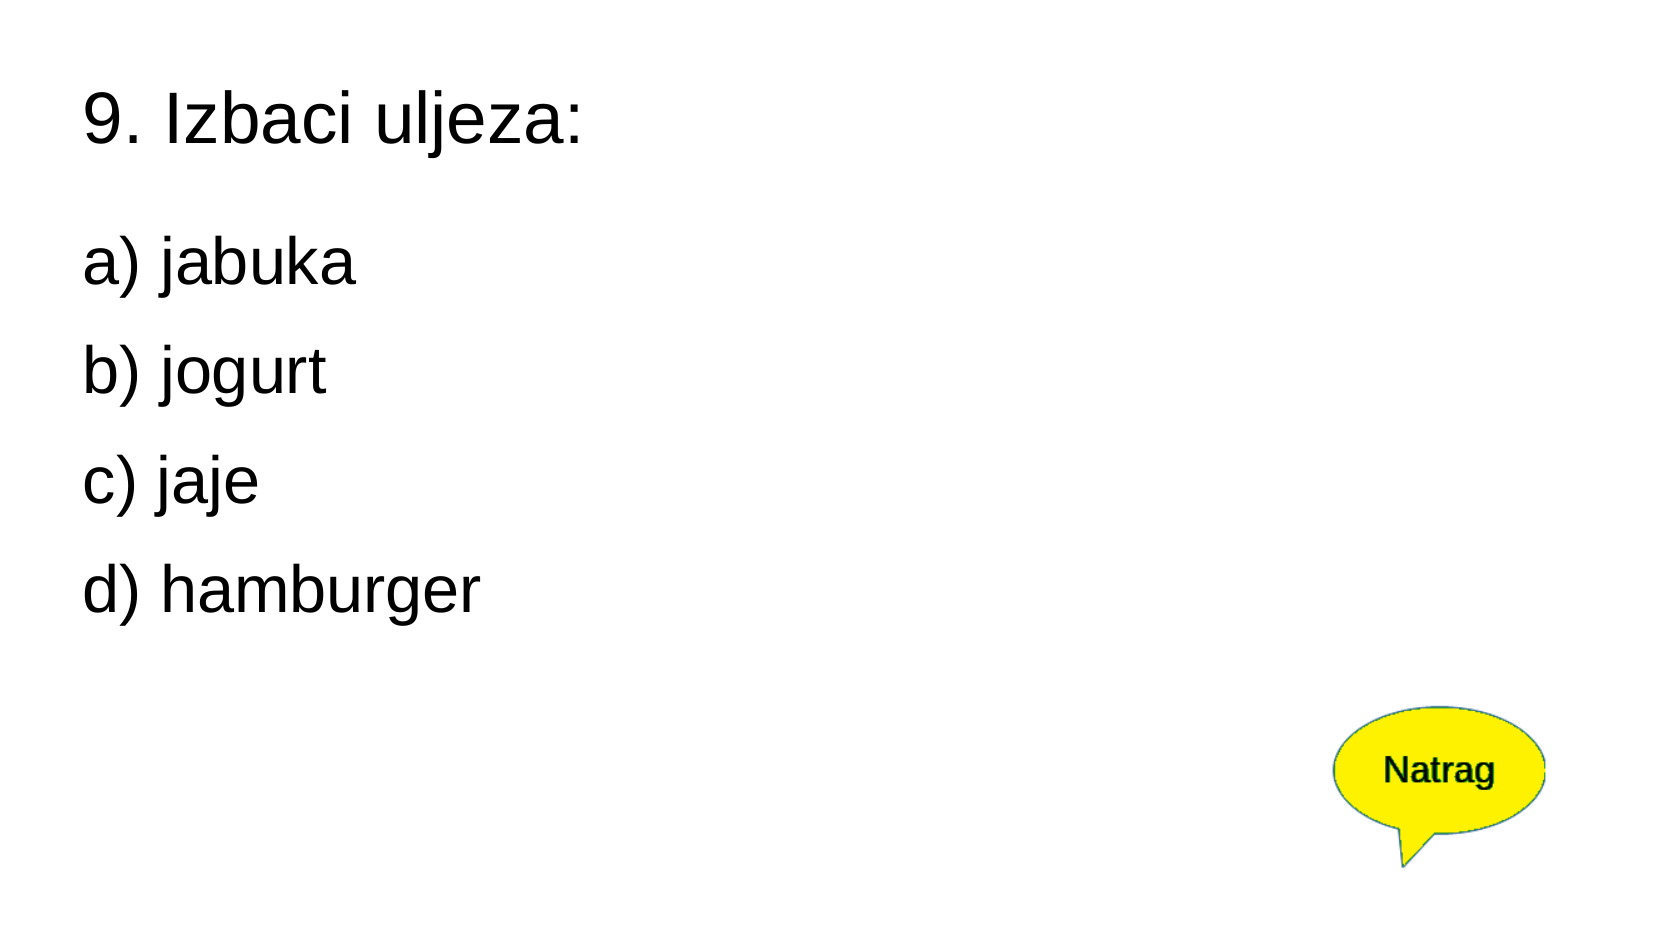

# 9. Izbaci uljeza:
a) jabuka
b) jogurt
c) jaje
d) hamburger